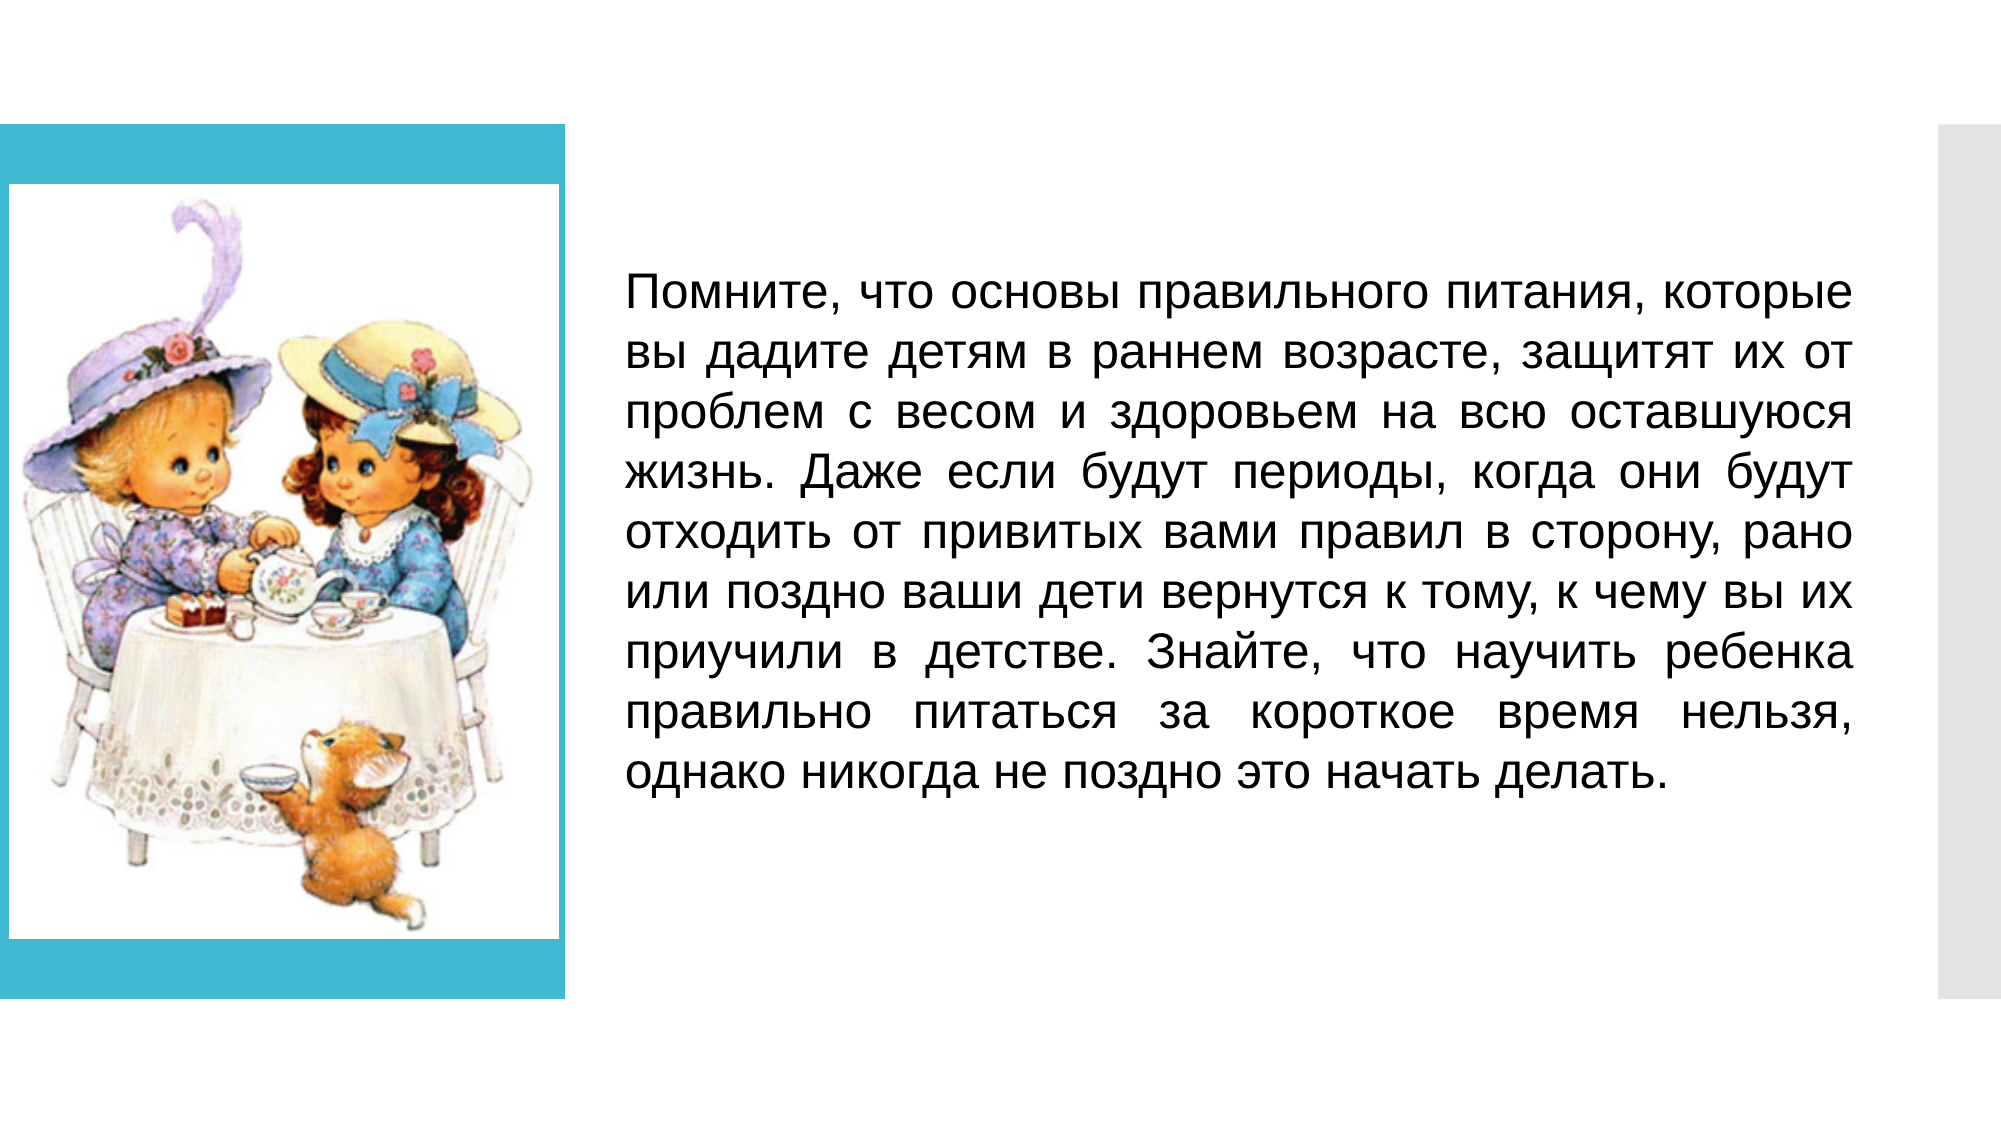

#
Помните, что основы правильного питания, которые вы дадите детям в раннем возрасте, защитят их от проблем с весом и здоровьем на всю оставшуюся жизнь. Даже если будут периоды, когда они будут отходить от привитых вами правил в сторону, рано или поздно ваши дети вернутся к тому, к чему вы их приучили в детстве. Знайте, что научить ребенка правильно питаться за короткое время нельзя, однако никогда не поздно это начать делать.